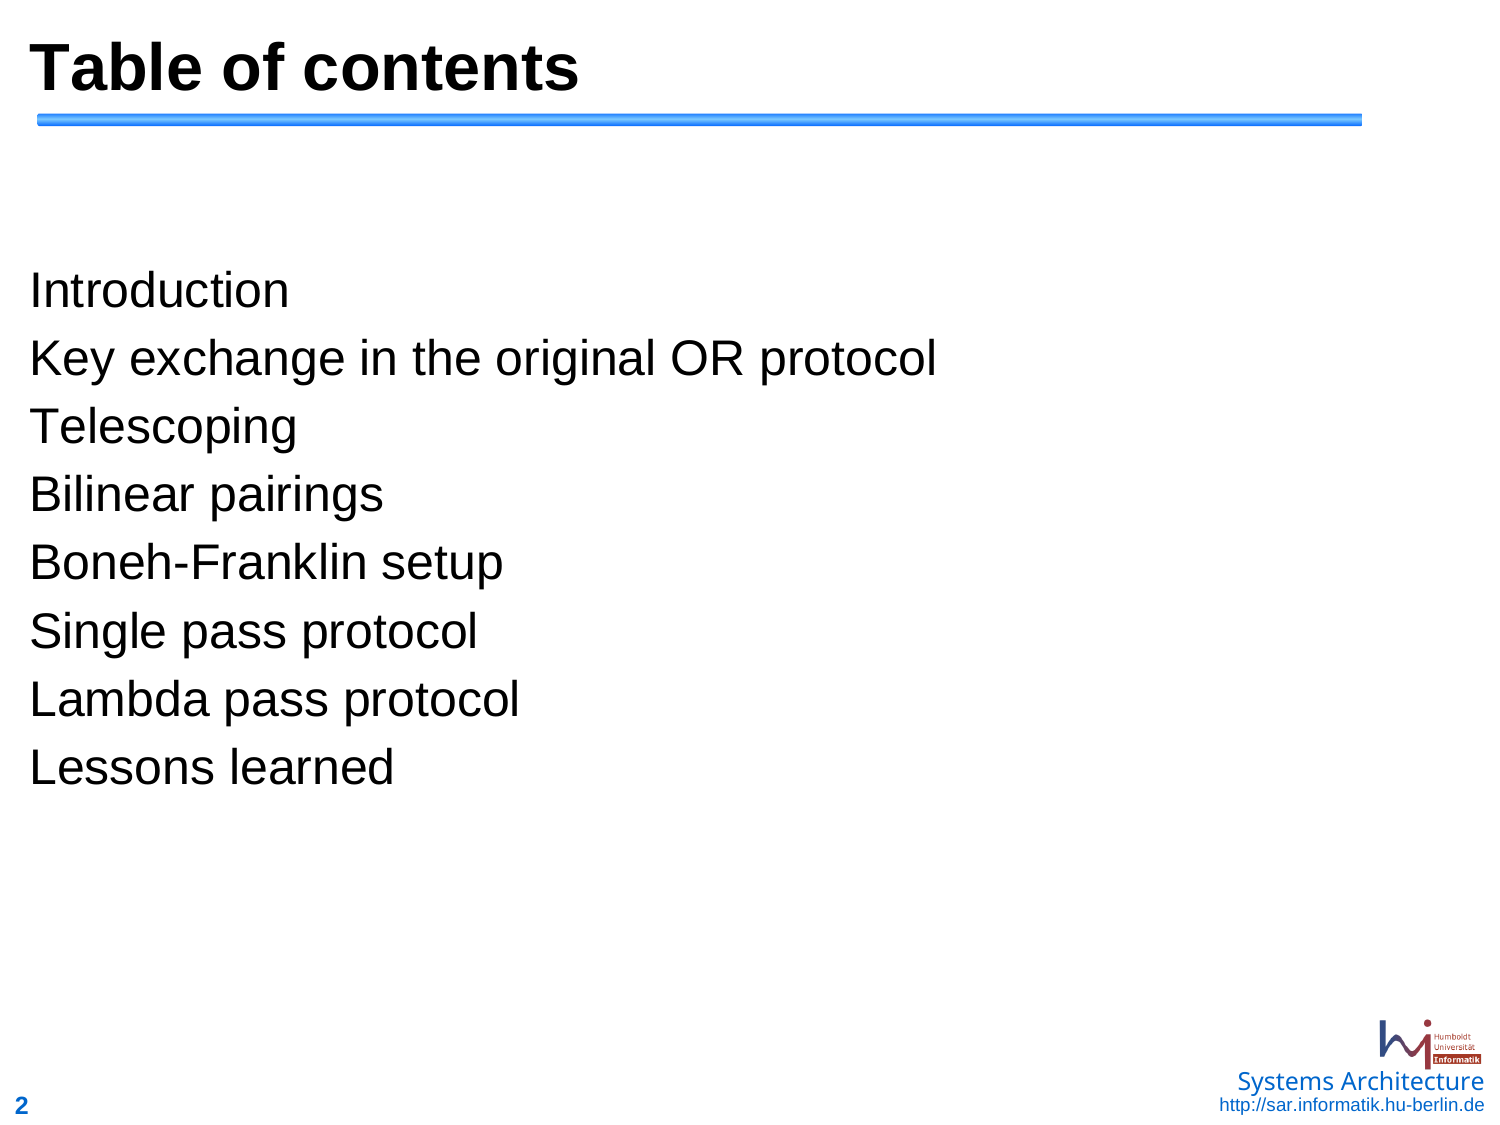

# Table of contents
Introduction
Key exchange in the original OR protocol
Telescoping
Bilinear pairings
Boneh-Franklin setup
Single pass protocol
Lambda pass protocol
Lessons learned